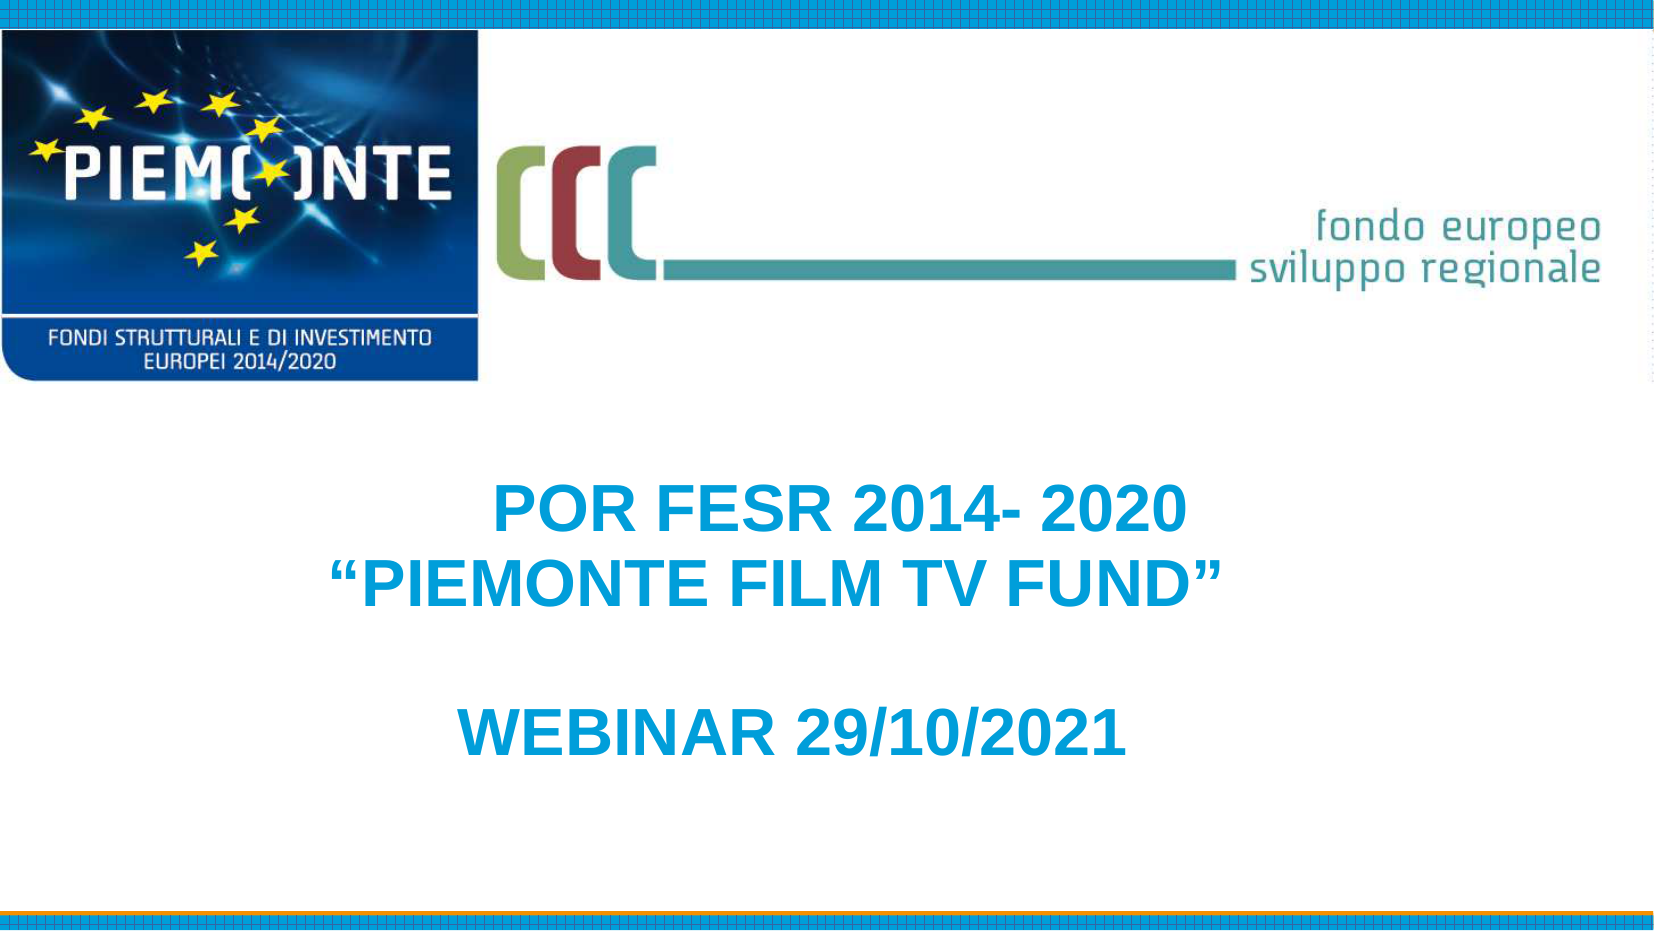

# POR FESR 2014- 2020
 “PIEMONTE FILM TV FUND”
 WEBINAR 29/10/2021